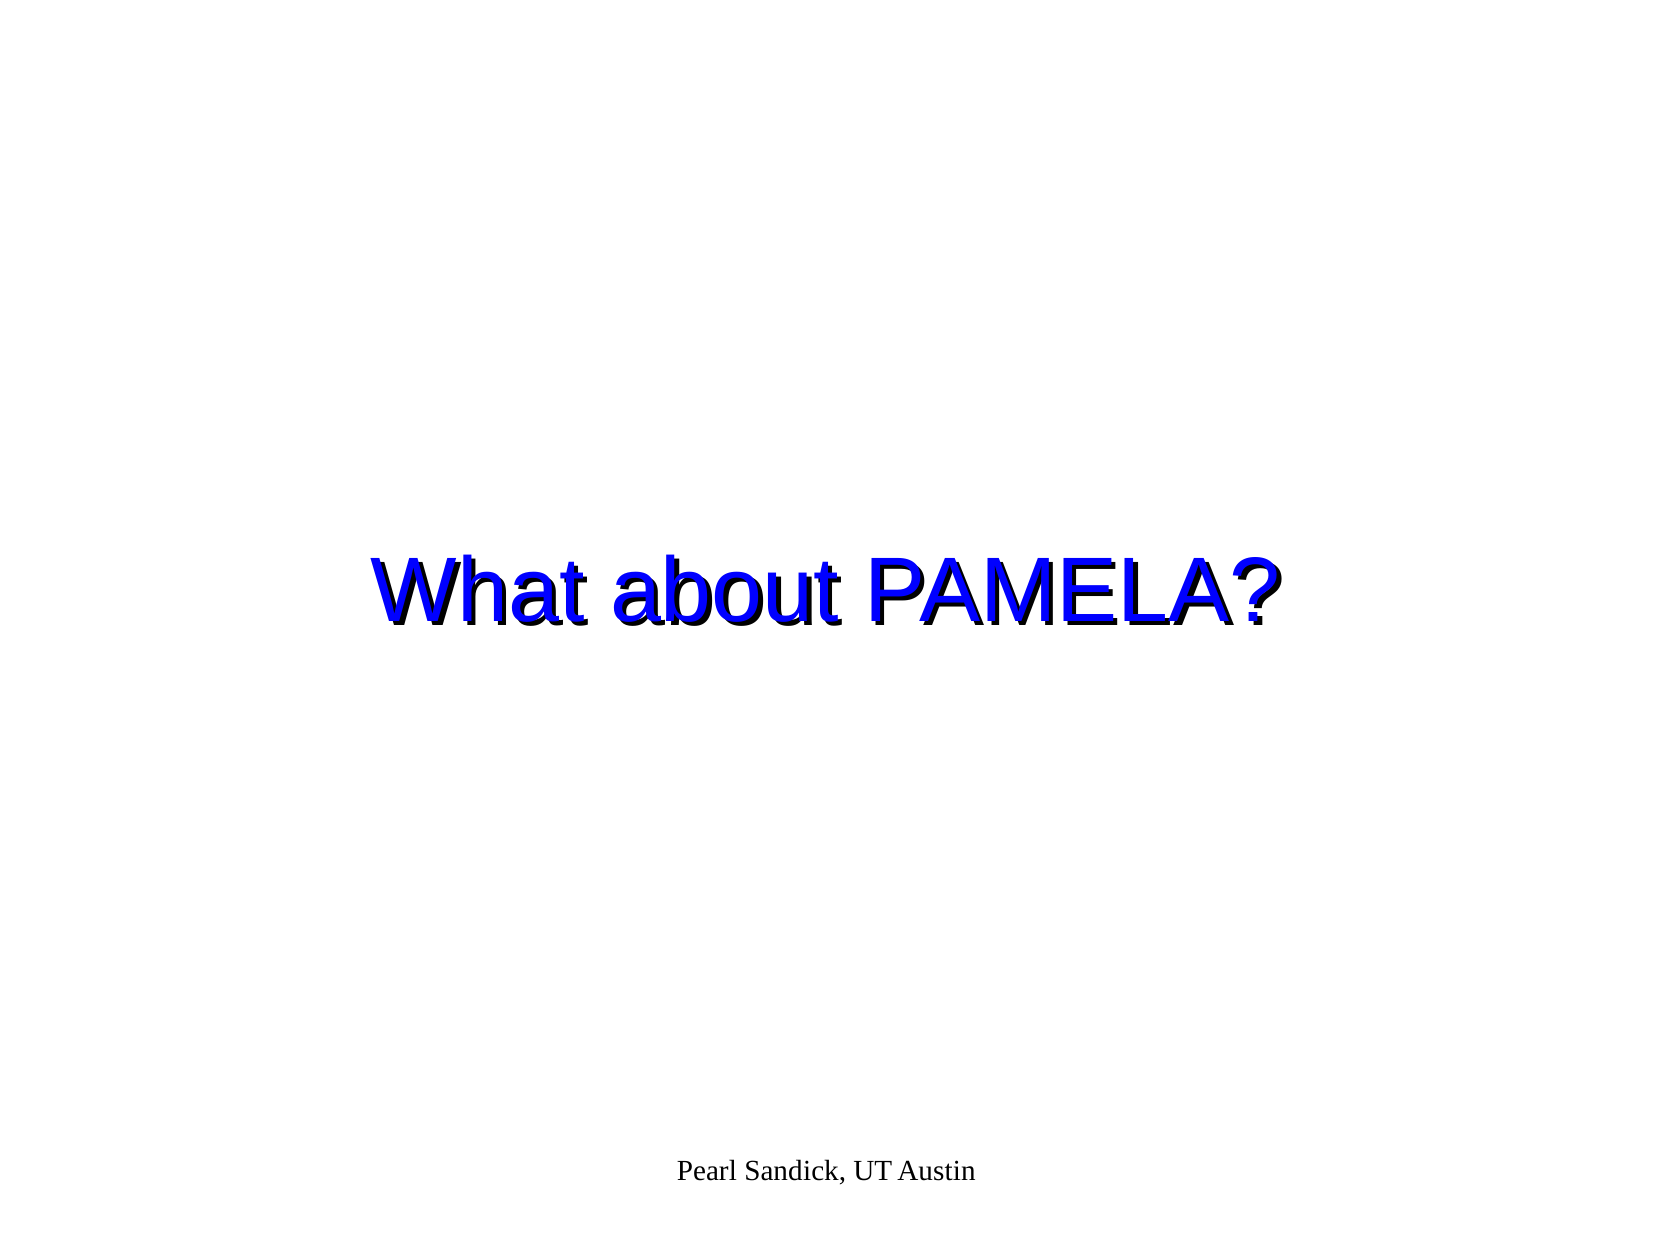

# What about PAMELA?
Pearl Sandick, UT Austin